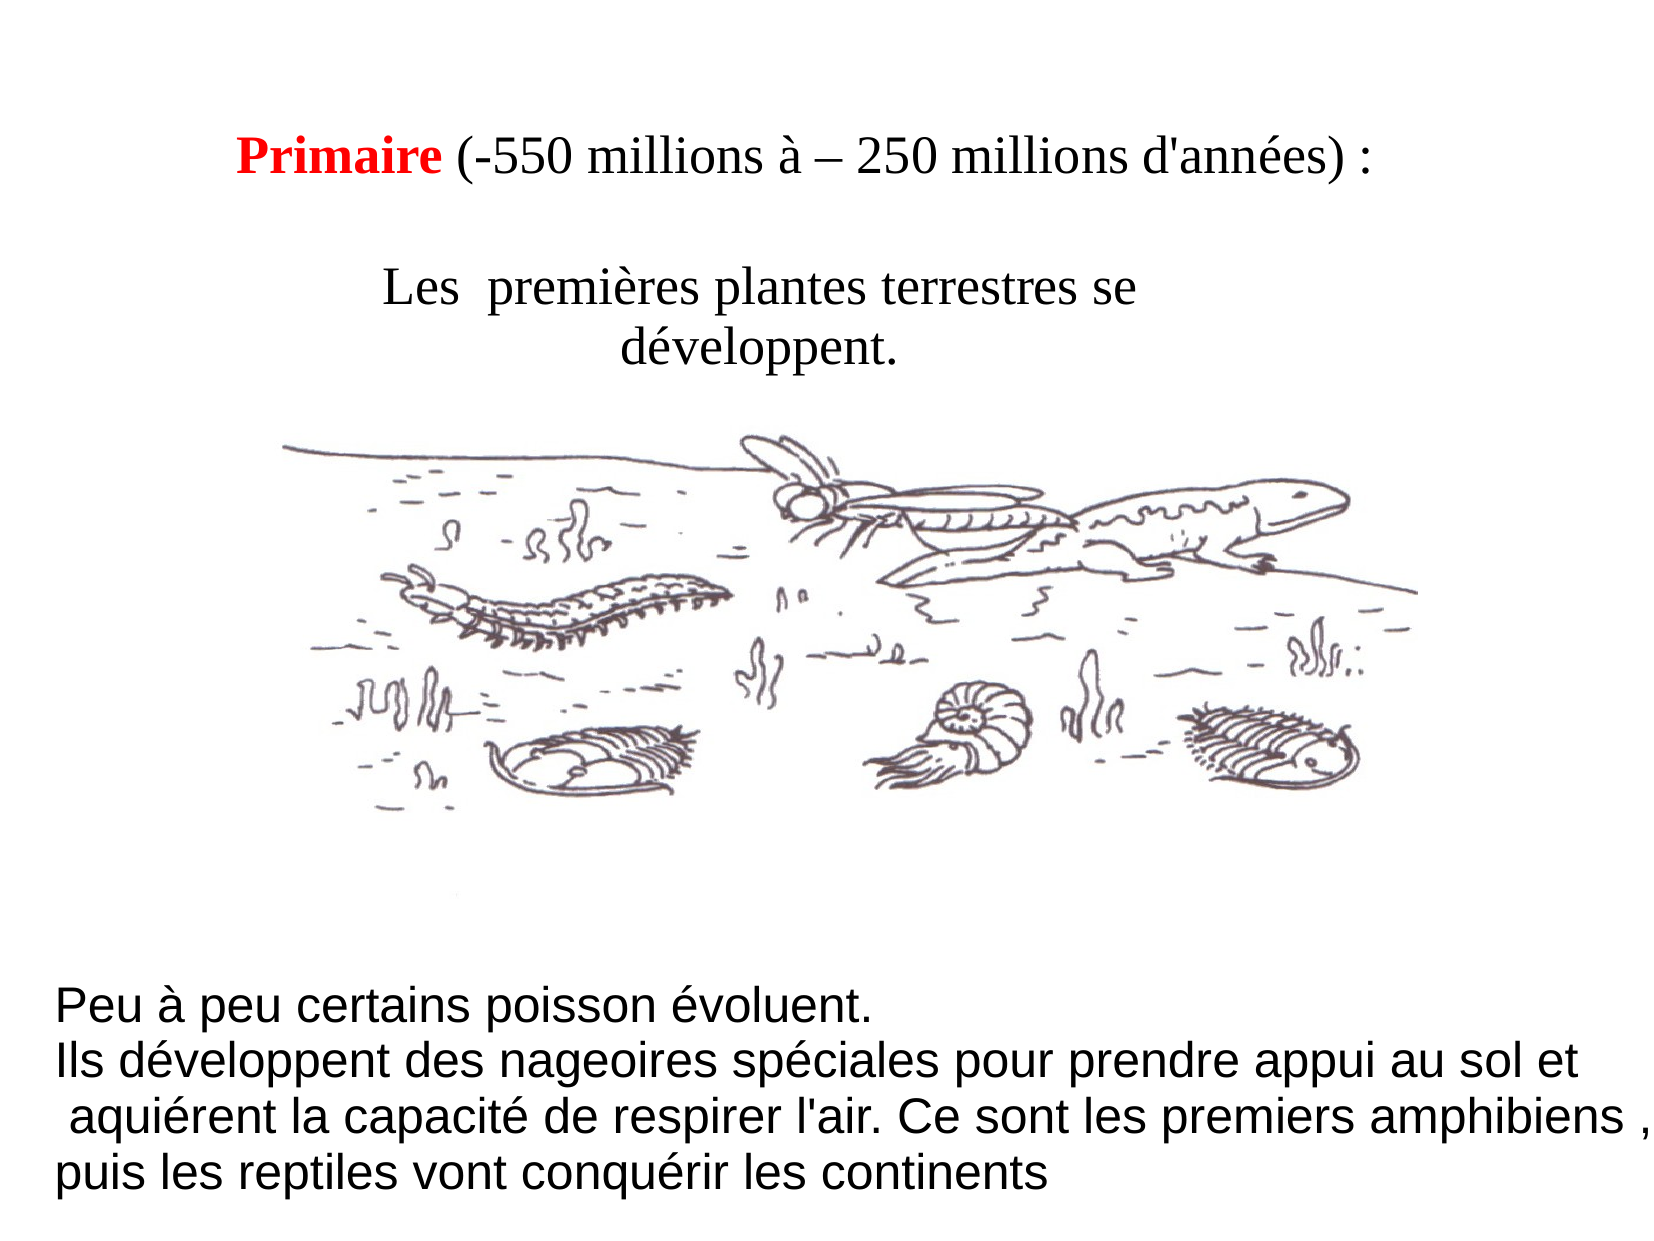

Primaire (-550 millions à – 250 millions d'années) :
Les premières plantes terrestres se développent.
Peu à peu certains poisson évoluent.
Ils développent des nageoires spéciales pour prendre appui au sol et
 aquiérent la capacité de respirer l'air. Ce sont les premiers amphibiens ,
puis les reptiles vont conquérir les continents